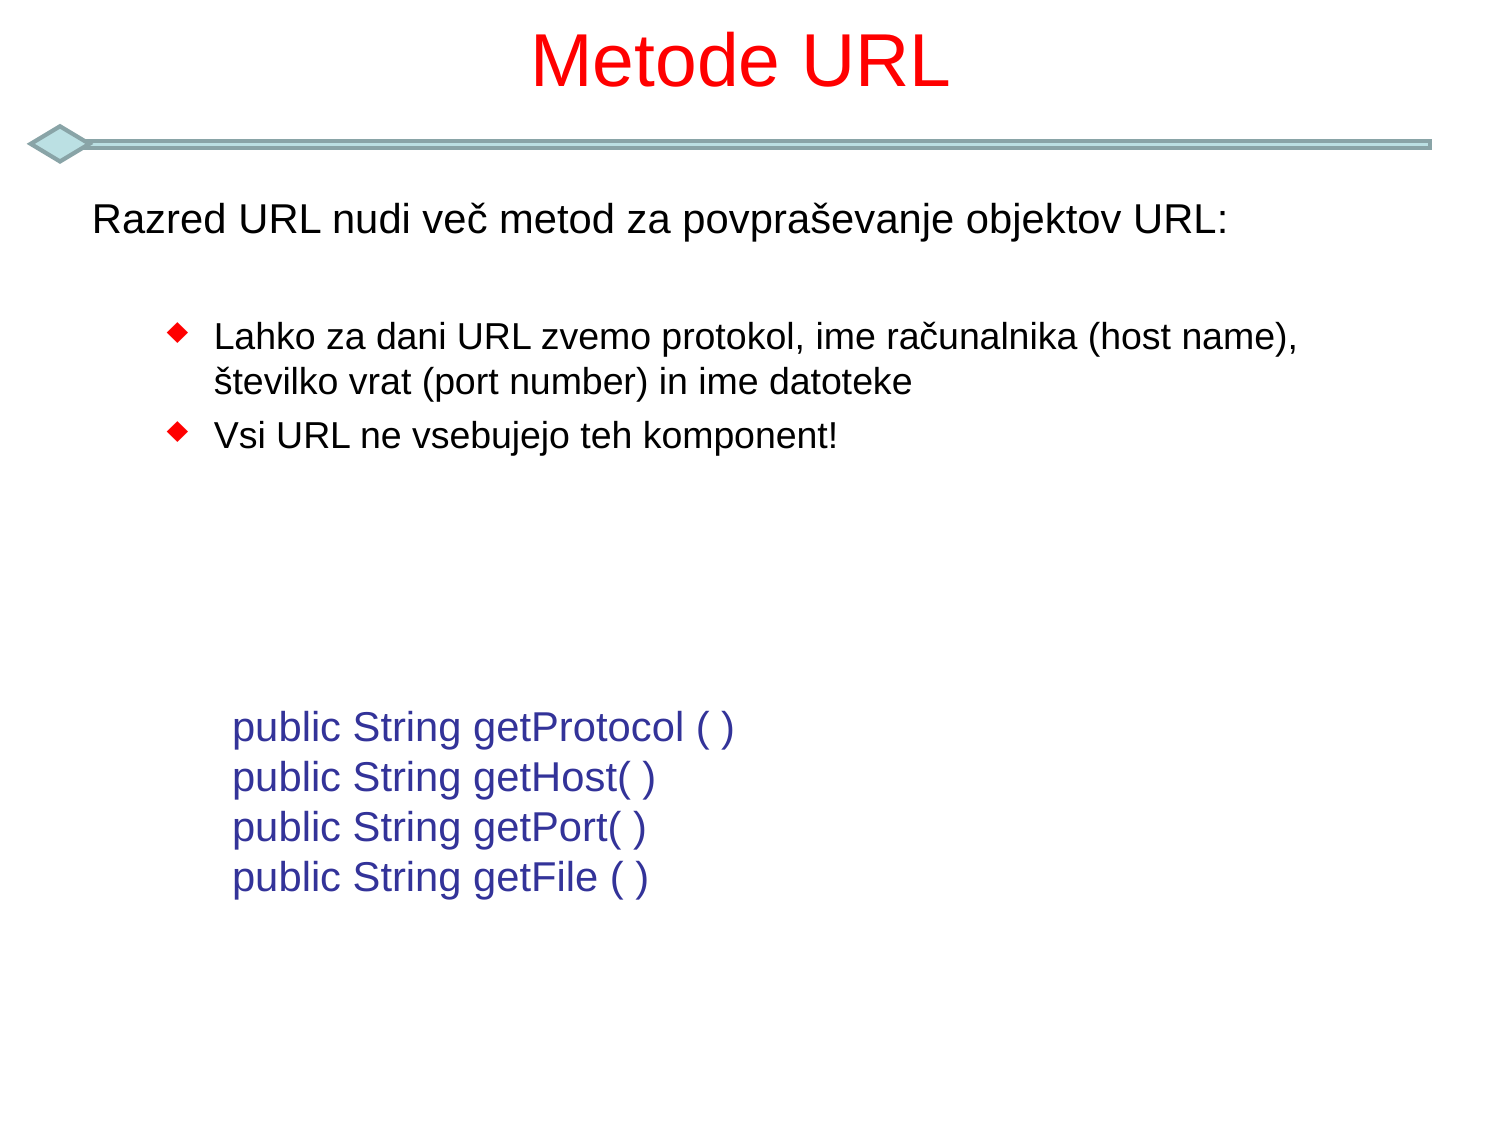

# Metode URL
Razred URL nudi več metod za povpraševanje objektov URL:
Lahko za dani URL zvemo protokol, ime računalnika (host name), številko vrat (port number) in ime datoteke
Vsi URL ne vsebujejo teh komponent!
public String getProtocol ( )
public String getHost( )
public String getPort( )
public String getFile ( )